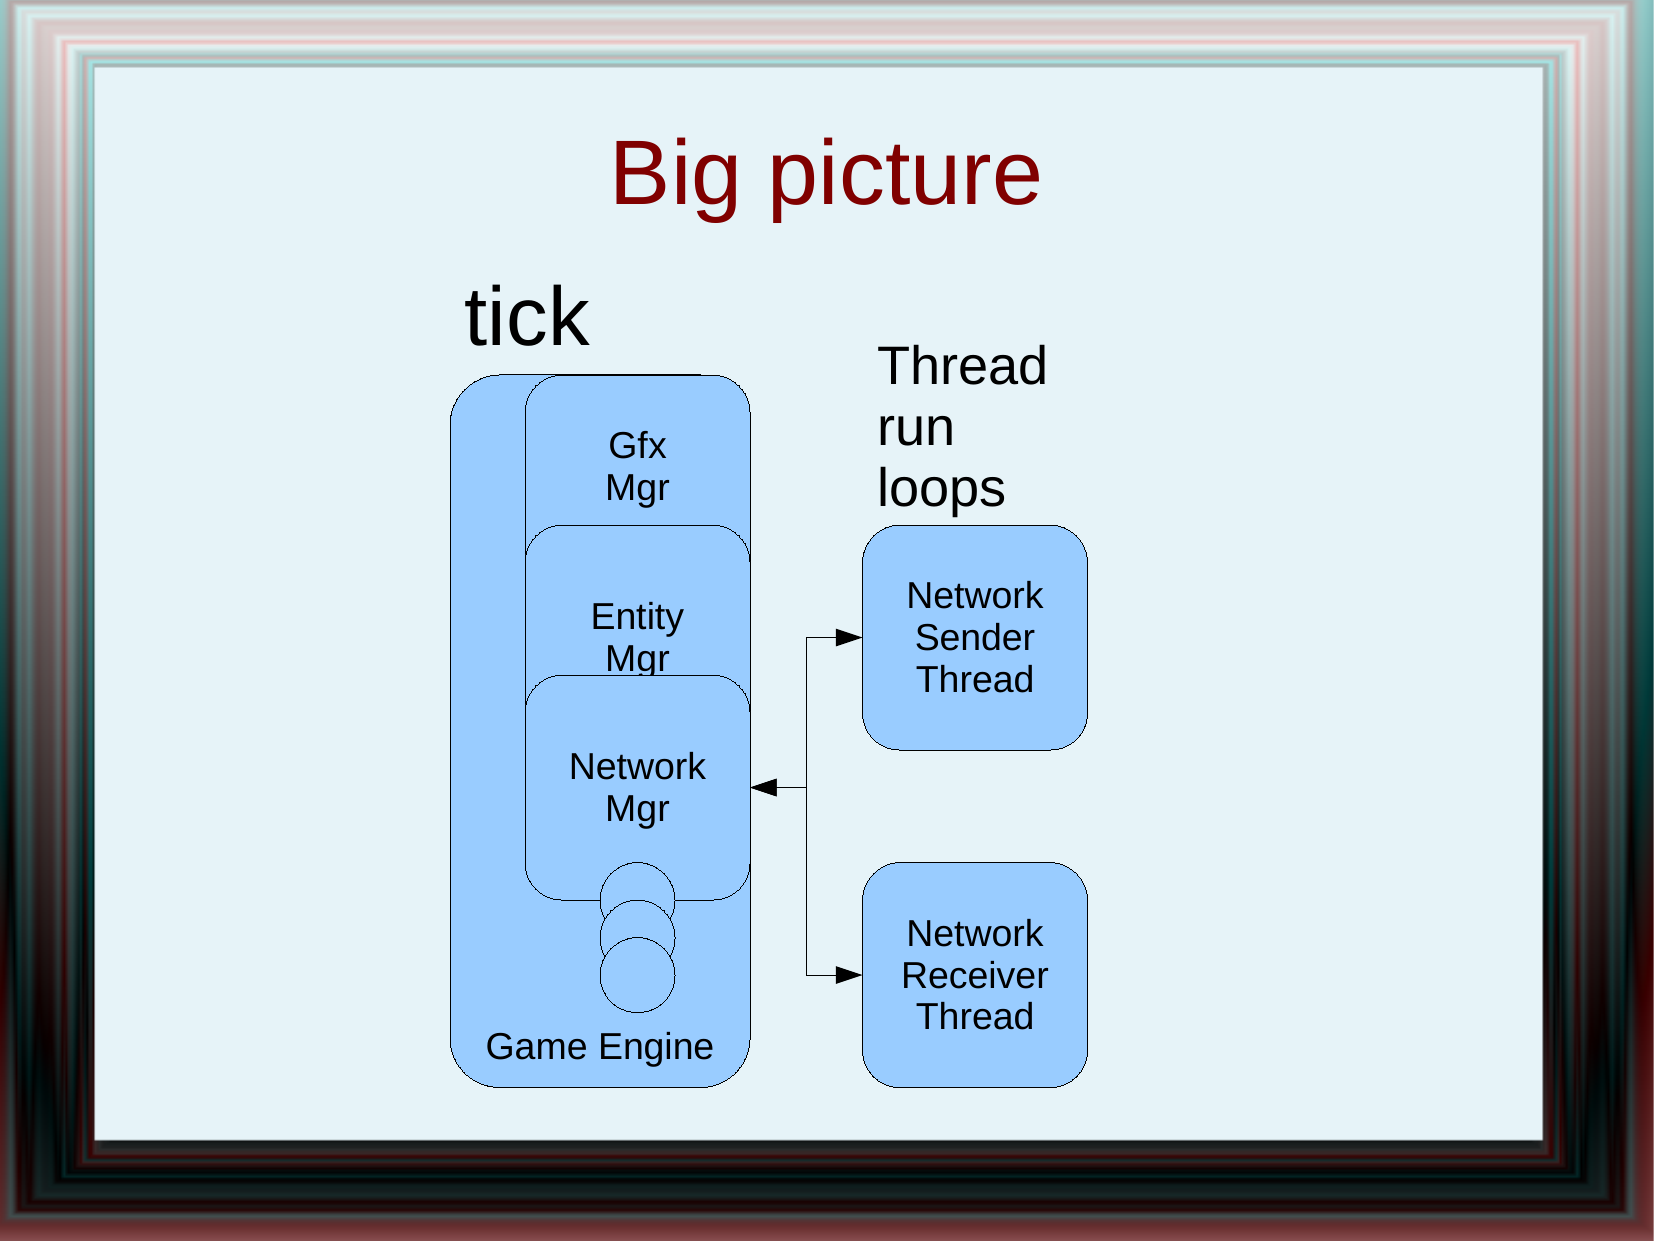

# Big picture
tick
Thread run loops
Game Engine
Gfx
Mgr
Entity
Mgr
Network
Sender
Thread
Network
Mgr
Network
Receiver
Thread